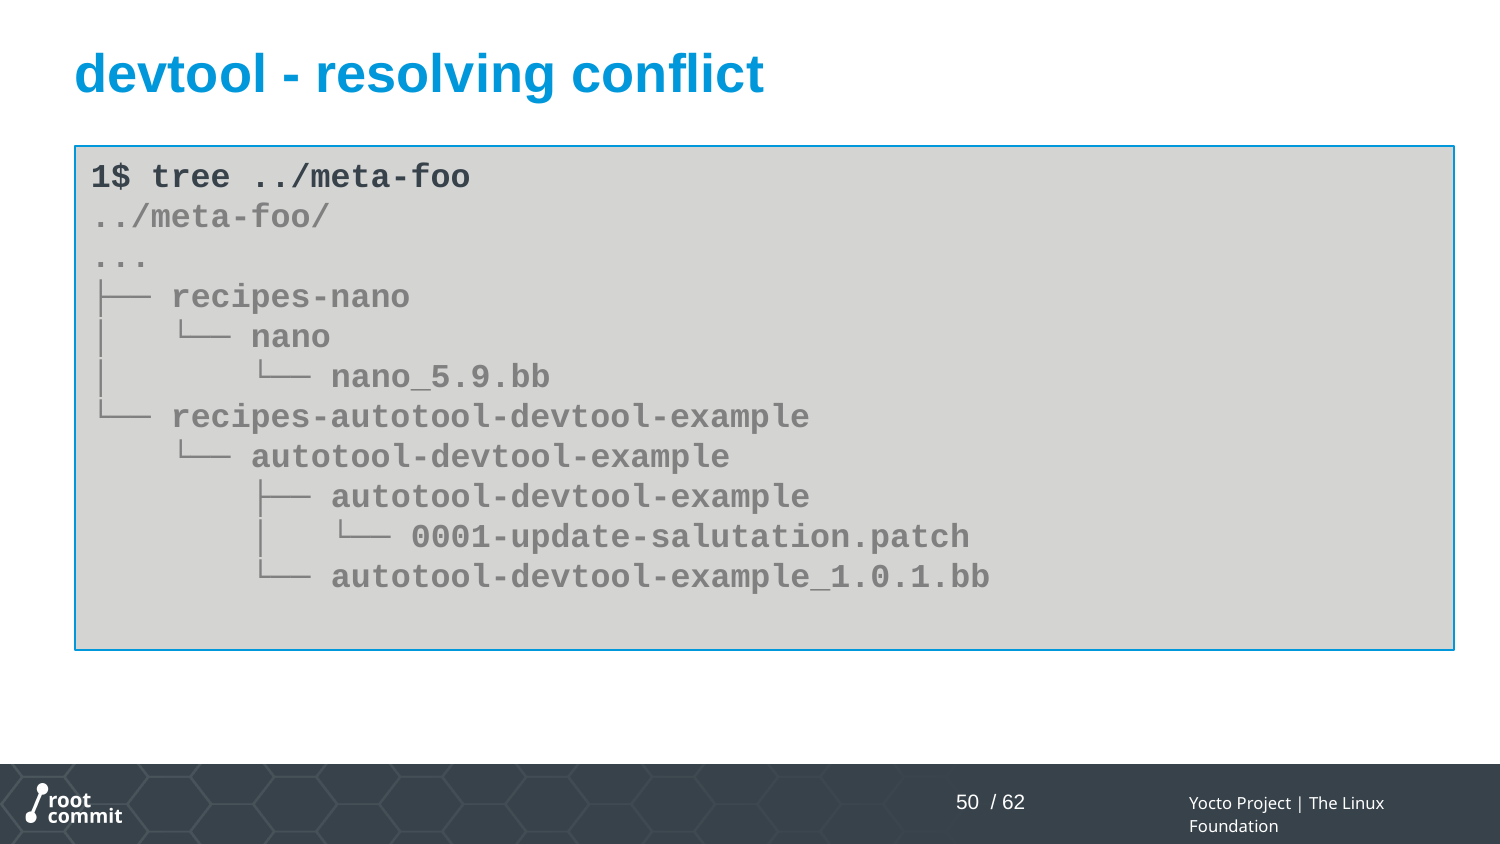

devtool - resolving conflict
1$ tree ../meta-foo
../meta-foo/
...
├── recipes-nano
│   └── nano
│   └── nano_5.9.bb
└── recipes-autotool-devtool-example
 └── autotool-devtool-example
 ├── autotool-devtool-example
 │   └── 0001-update-salutation.patch
 └── autotool-devtool-example_1.0.1.bb